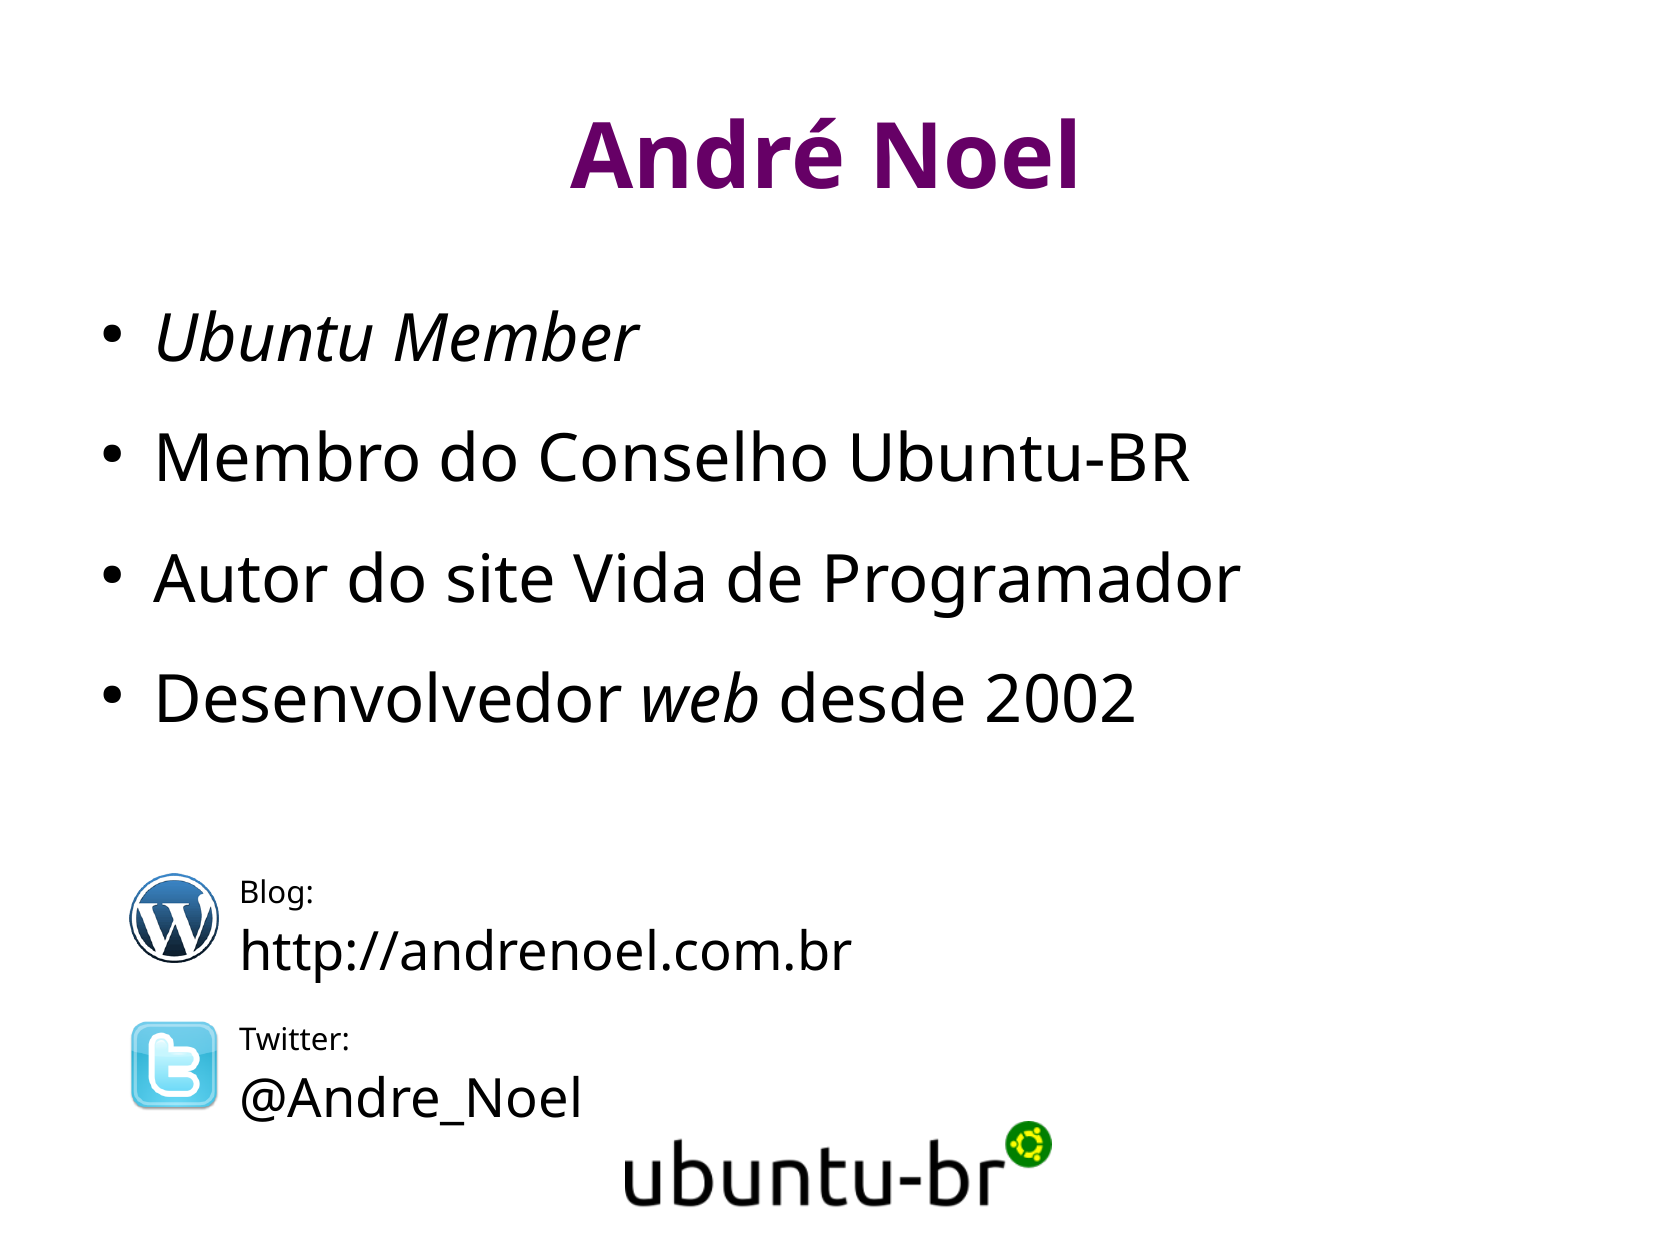

# André Noel
Ubuntu Member
Membro do Conselho Ubuntu-BR
Autor do site Vida de Programador
Desenvolvedor web desde 2002
Blog:
http://andrenoel.com.br
Twitter:
@Andre_Noel